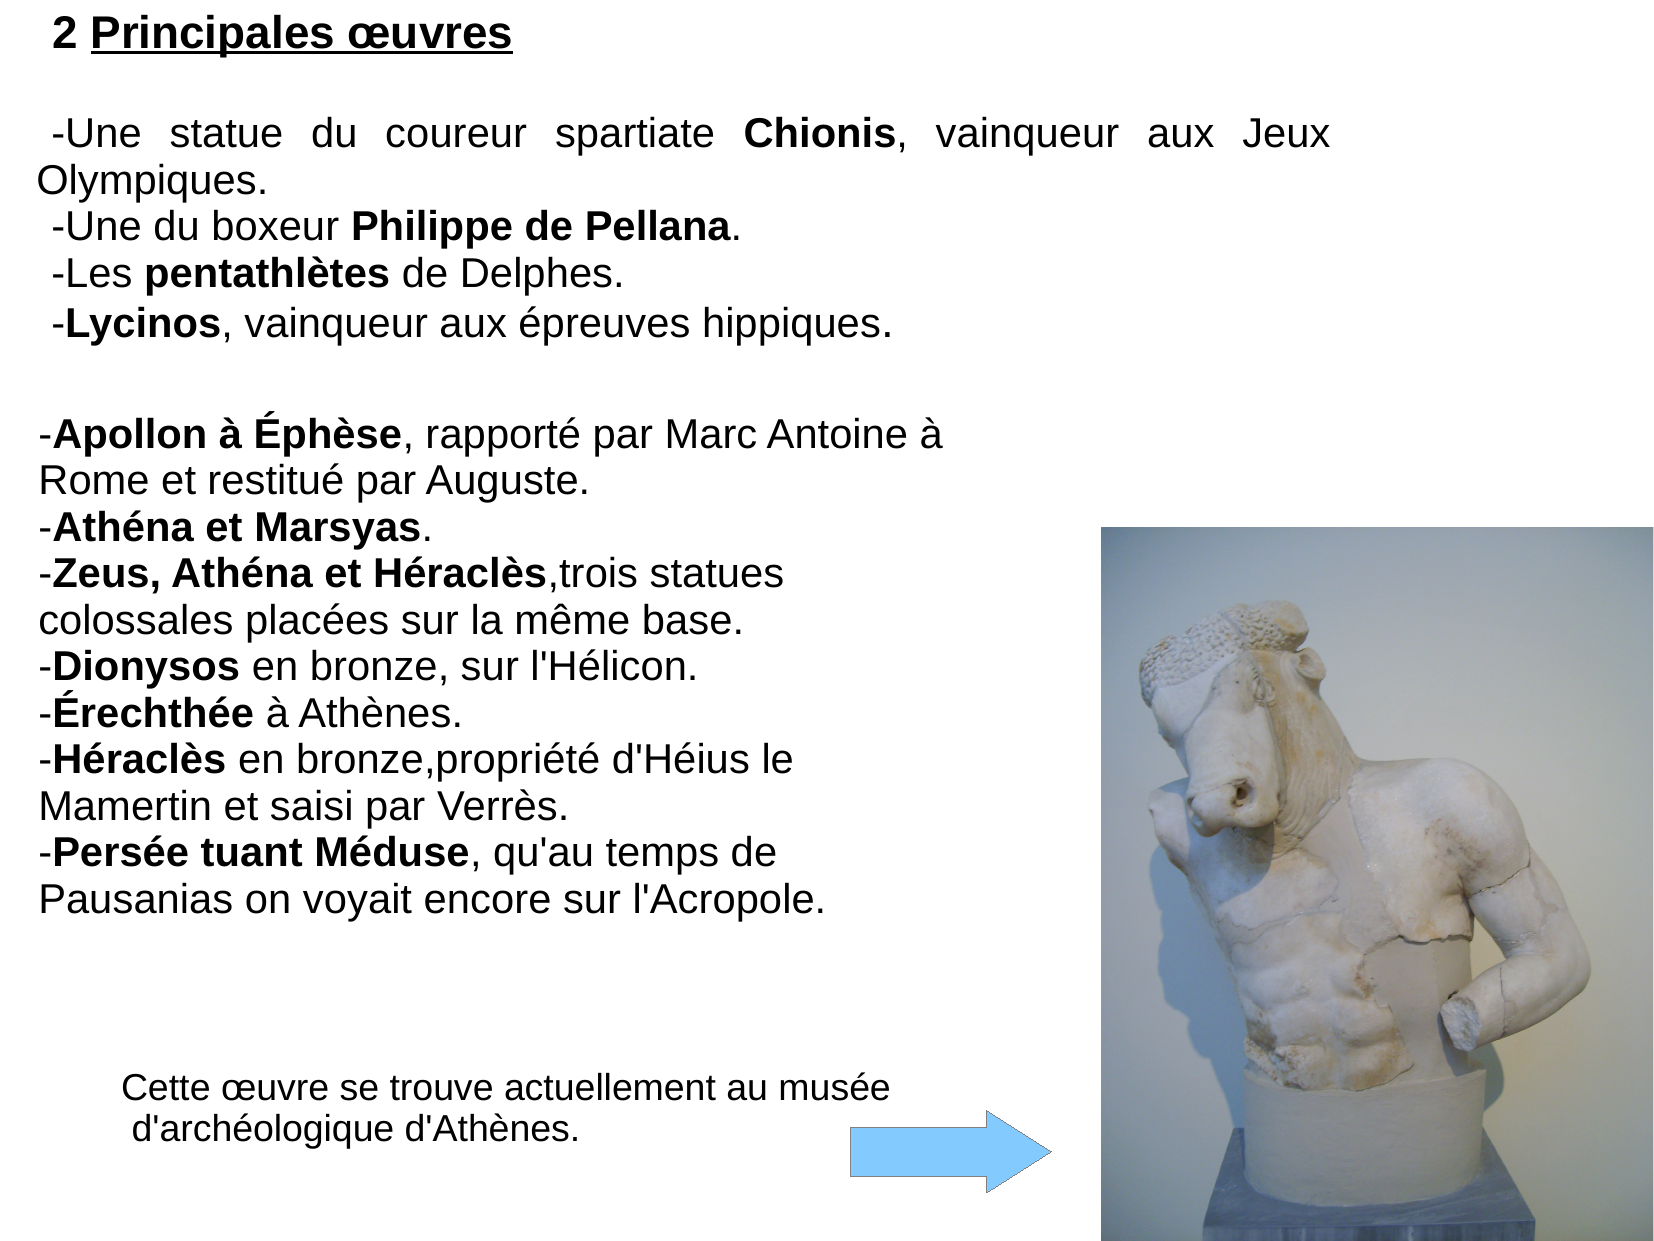

2 Principales œuvres
-Une statue du coureur spartiate Chionis, vainqueur aux Jeux Olympiques.
-Une du boxeur Philippe de Pellana.
-Les pentathlètes de Delphes.
-Lycinos, vainqueur aux épreuves hippiques.
-Apollon à Éphèse, rapporté par Marc Antoine à Rome et restitué par Auguste.
-Athéna et Marsyas.
-Zeus, Athéna et Héraclès,trois statues colossales placées sur la même base.
-Dionysos en bronze, sur l'Hélicon.
-Érechthée à Athènes.
-Héraclès en bronze,propriété d'Héius le Mamertin et saisi par Verrès.
-Persée tuant Méduse, qu'au temps de Pausanias on voyait encore sur l'Acropole.
Cette œuvre se trouve actuellement au musée
 d'archéologique d'Athènes.